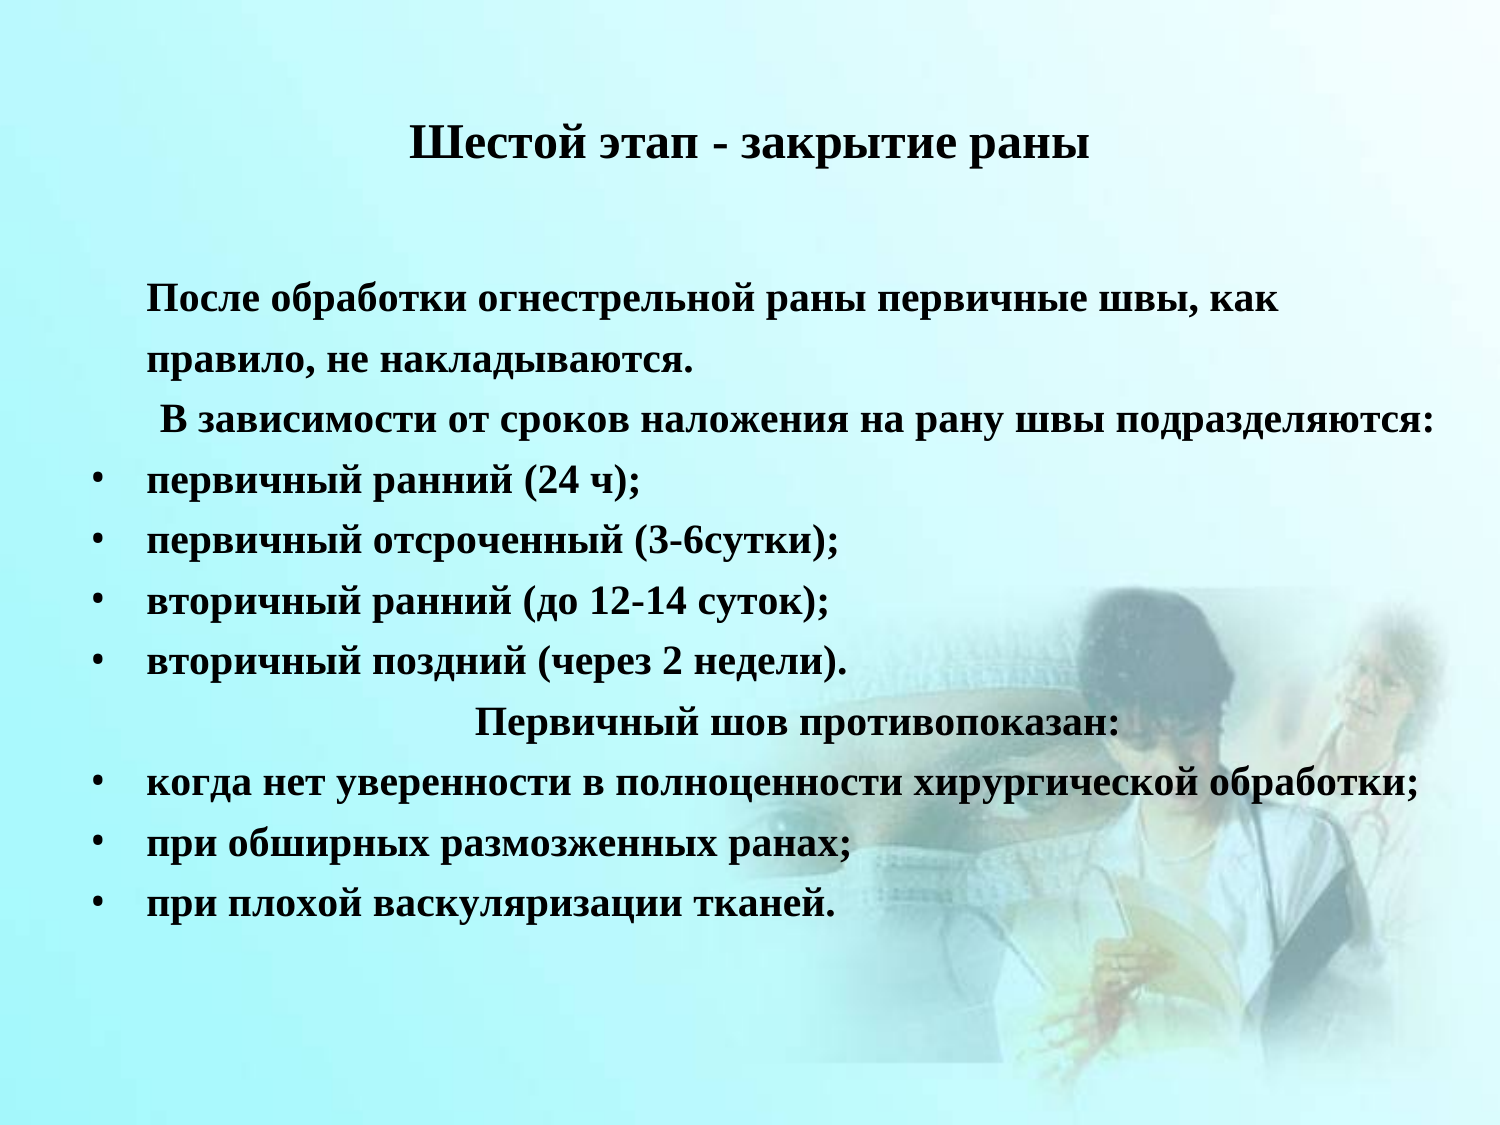

# Шестой этап - закрытие раны
После обработки огнестрельной раны первичные швы, как
правило, не накладываются.
В зависимости от сроков наложения на рану швы подразделяются:
первичный ранний (24 ч);
первичный отсроченный (3-6сутки);
вторичный ранний (до 12-14 суток);
вторичный поздний (через 2 недели).
Первичный шов противопоказан:
когда нет уверенности в полноценности хирургической обработки;
при обширных размозженных ранах;
при плохой васкуляризации тканей.